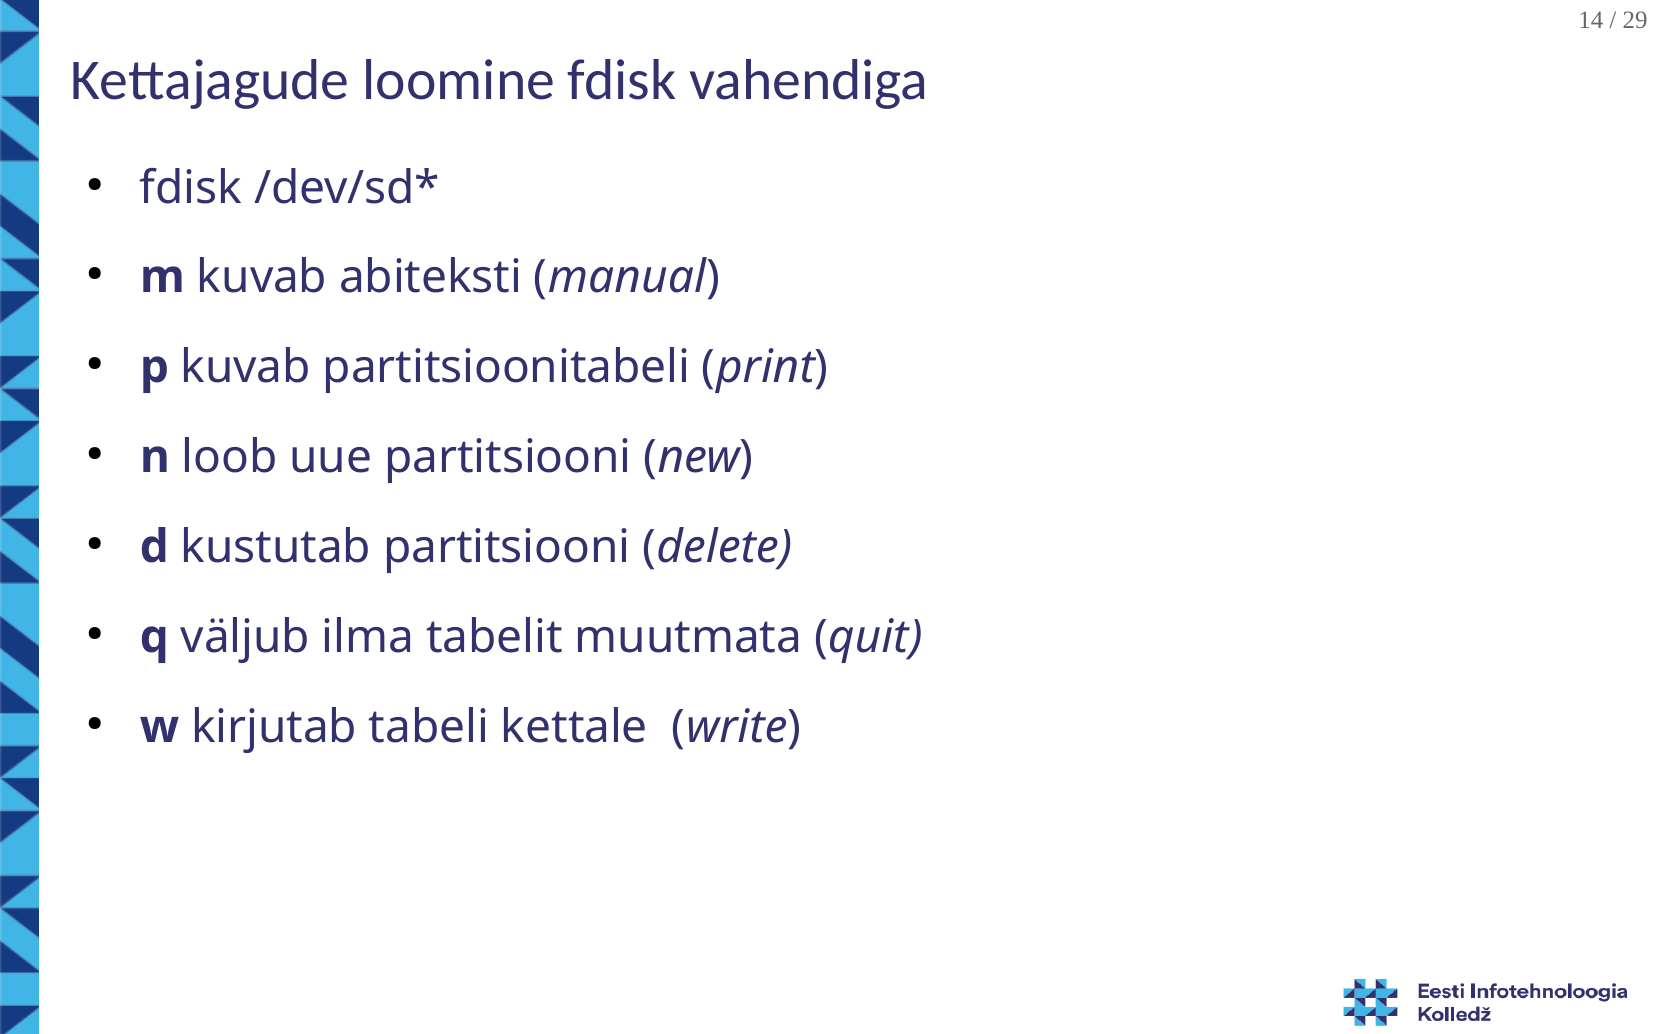

# Kettajagude loomine fdisk vahendiga
fdisk /dev/sd*
m kuvab abiteksti (manual)
p kuvab partitsioonitabeli (print)
n loob uue partitsiooni (new)
d kustutab partitsiooni (delete)
q väljub ilma tabelit muutmata (quit)
w kirjutab tabeli kettale (write)